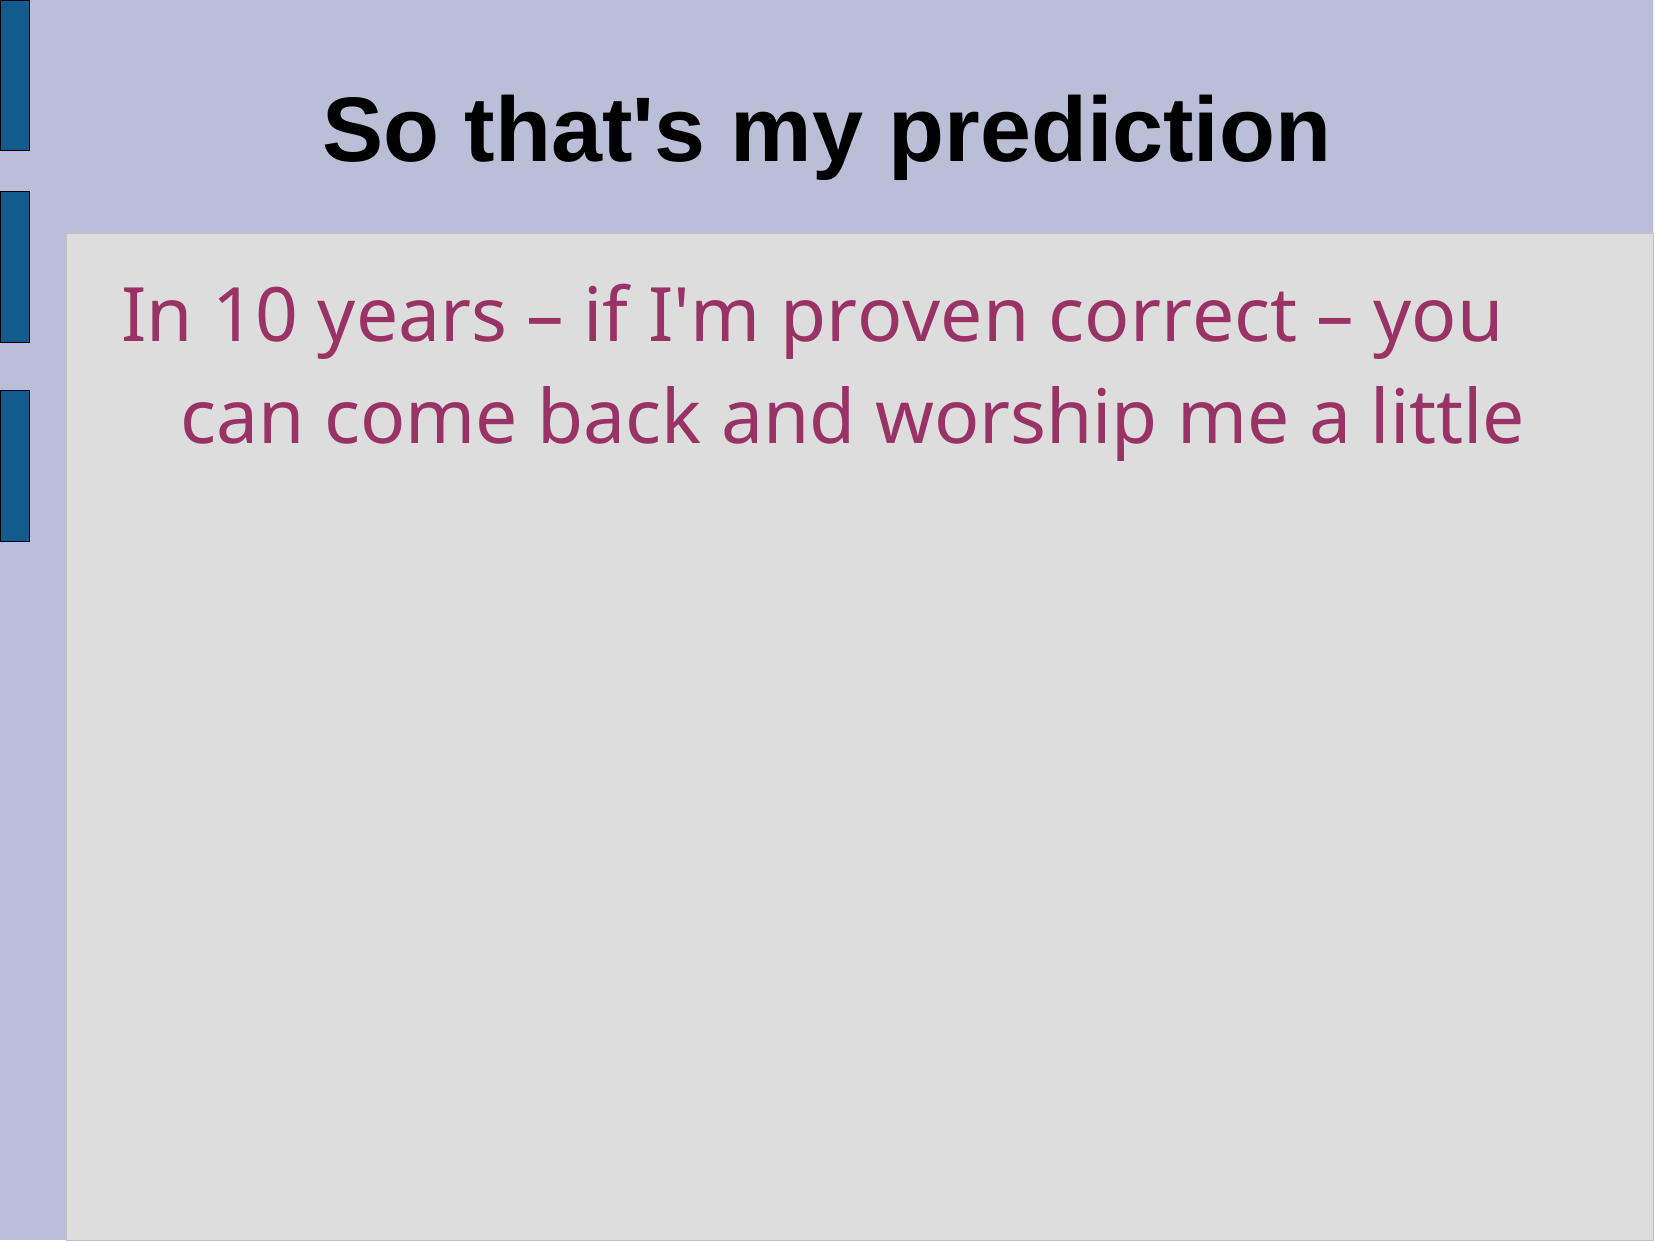

# So that's my prediction
In 10 years – if I'm proven correct – you can come back and worship me a little